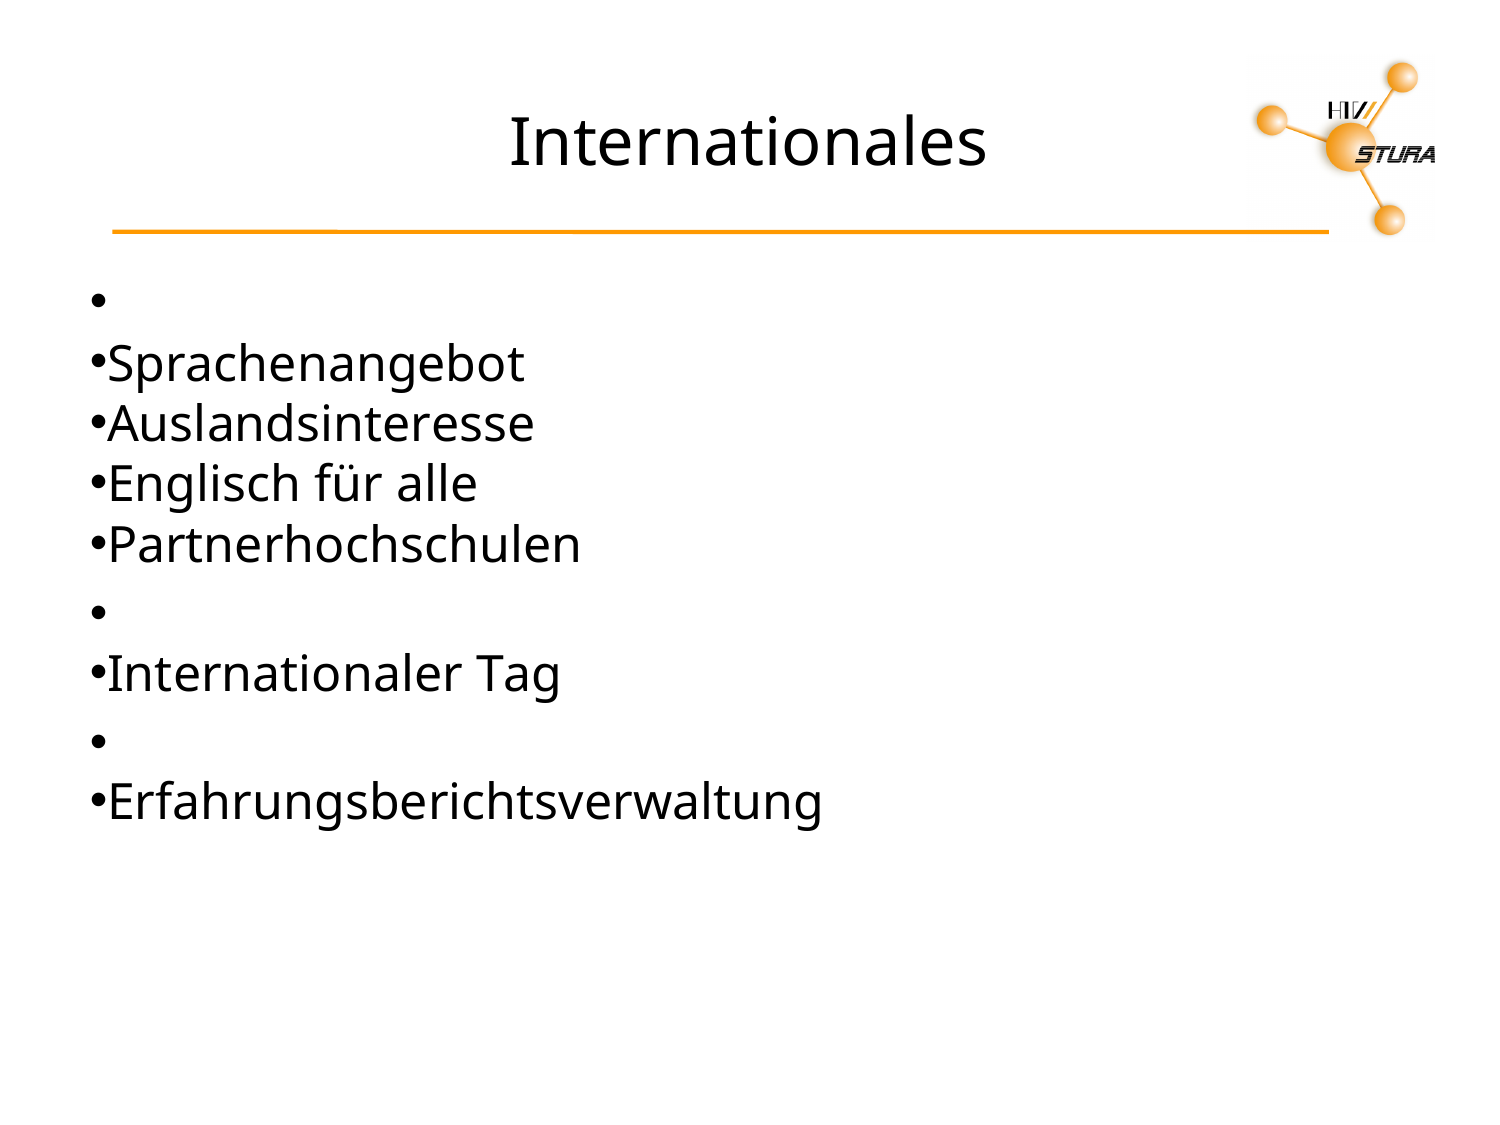

# Internationales
Sprachenangebot
Auslandsinteresse
Englisch für alle
Partnerhochschulen
Internationaler Tag
Erfahrungsberichtsverwaltung